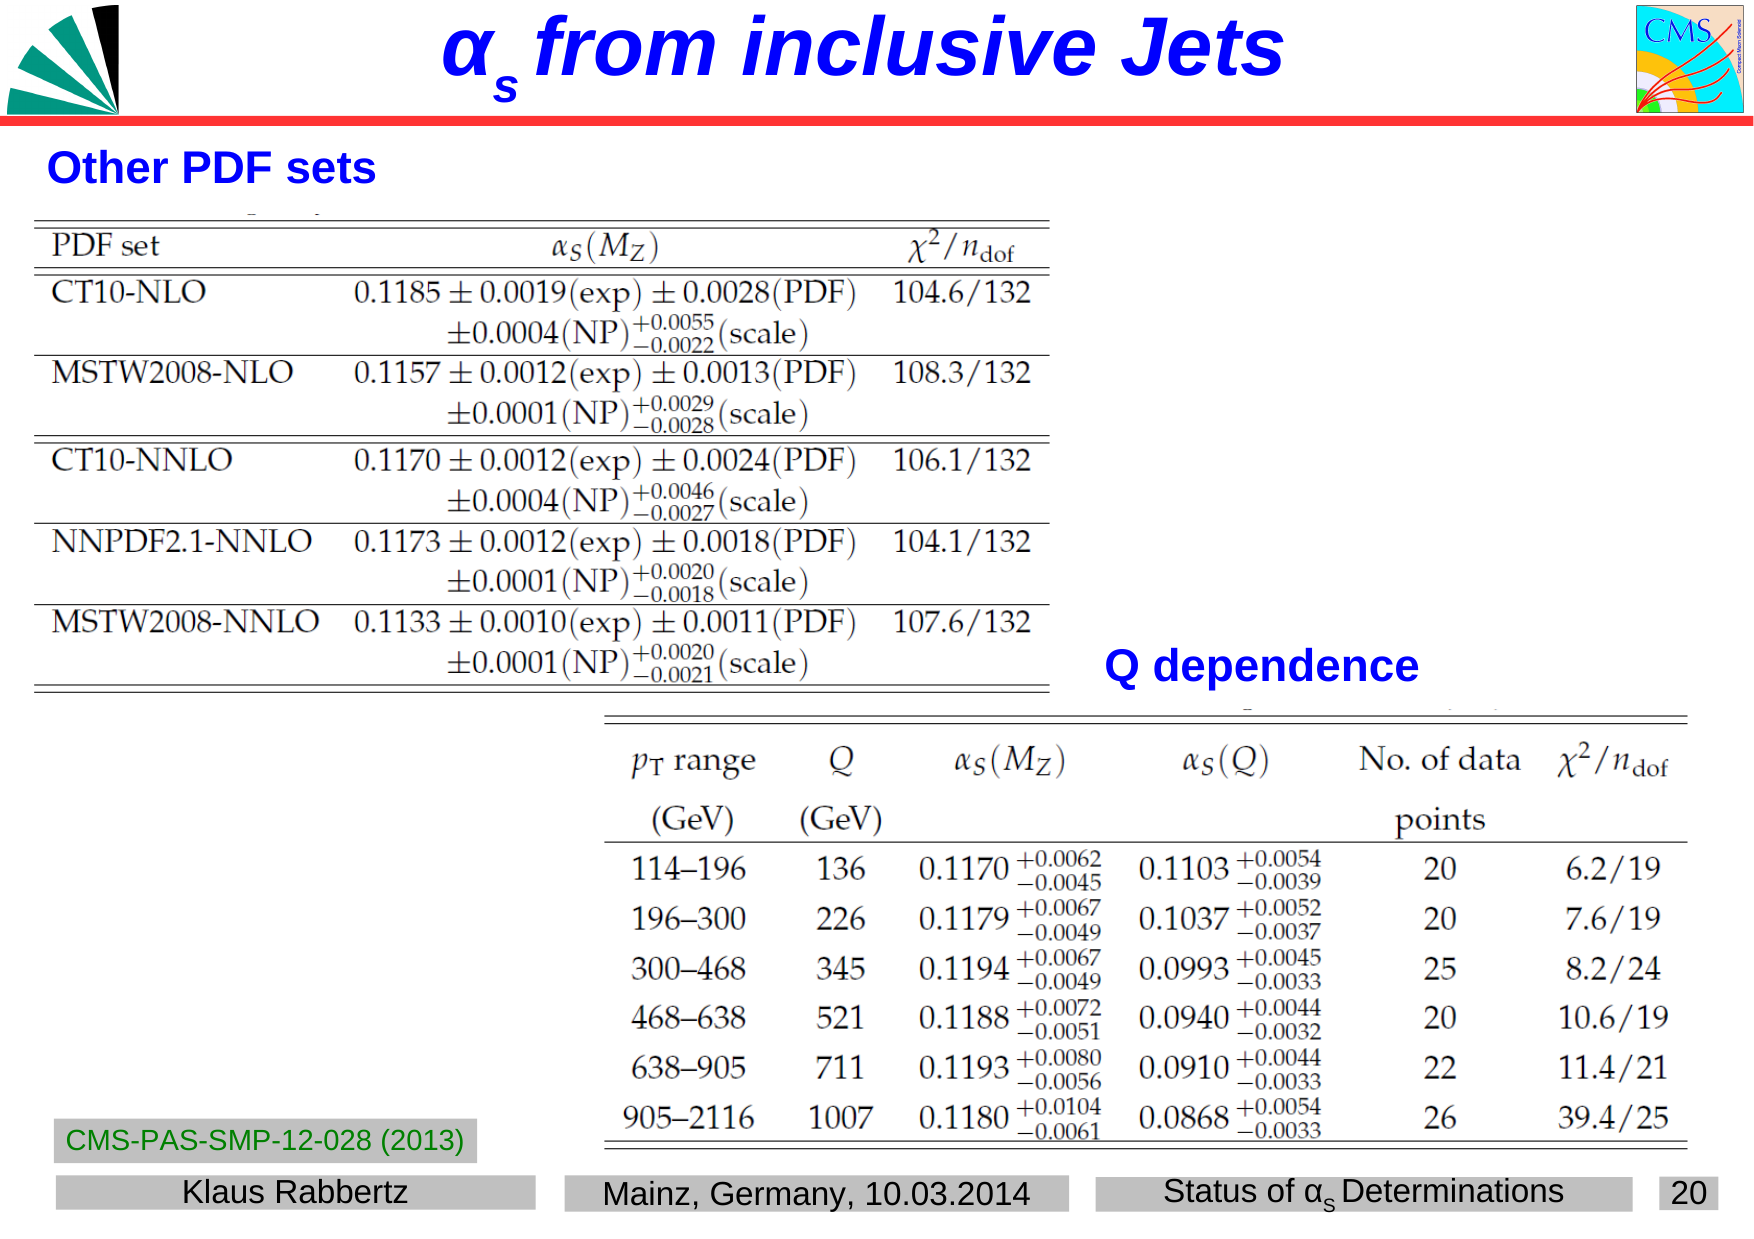

# αs from inclusive Jets
Other PDF sets
Q dependence
CMS-PAS-SMP-12-028 (2013)